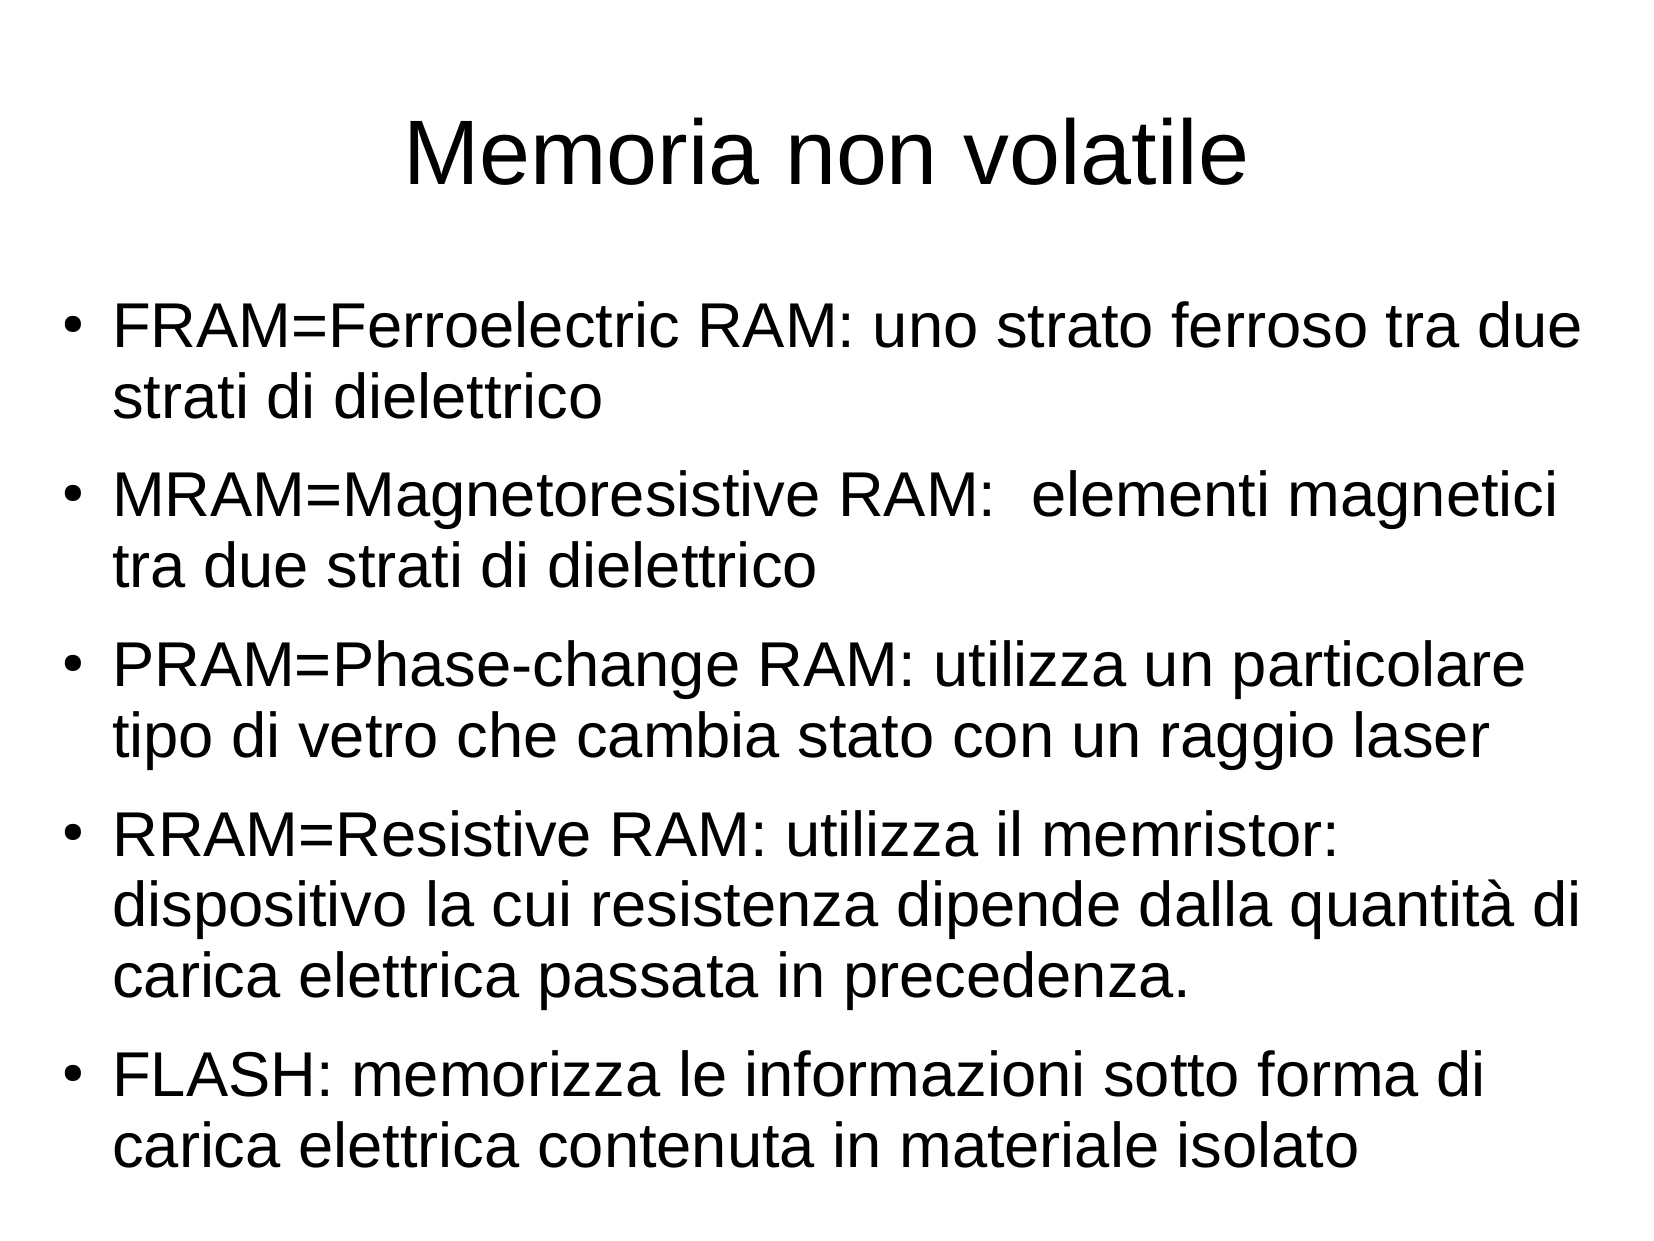

# Memoria non volatile
FRAM=Ferroelectric RAM: uno strato ferroso tra due strati di dielettrico
MRAM=Magnetoresistive RAM: elementi magnetici tra due strati di dielettrico
PRAM=Phase-change RAM: utilizza un particolare tipo di vetro che cambia stato con un raggio laser
RRAM=Resistive RAM: utilizza il memristor: dispositivo la cui resistenza dipende dalla quantità di carica elettrica passata in precedenza.
FLASH: memorizza le informazioni sotto forma di carica elettrica contenuta in materiale isolato